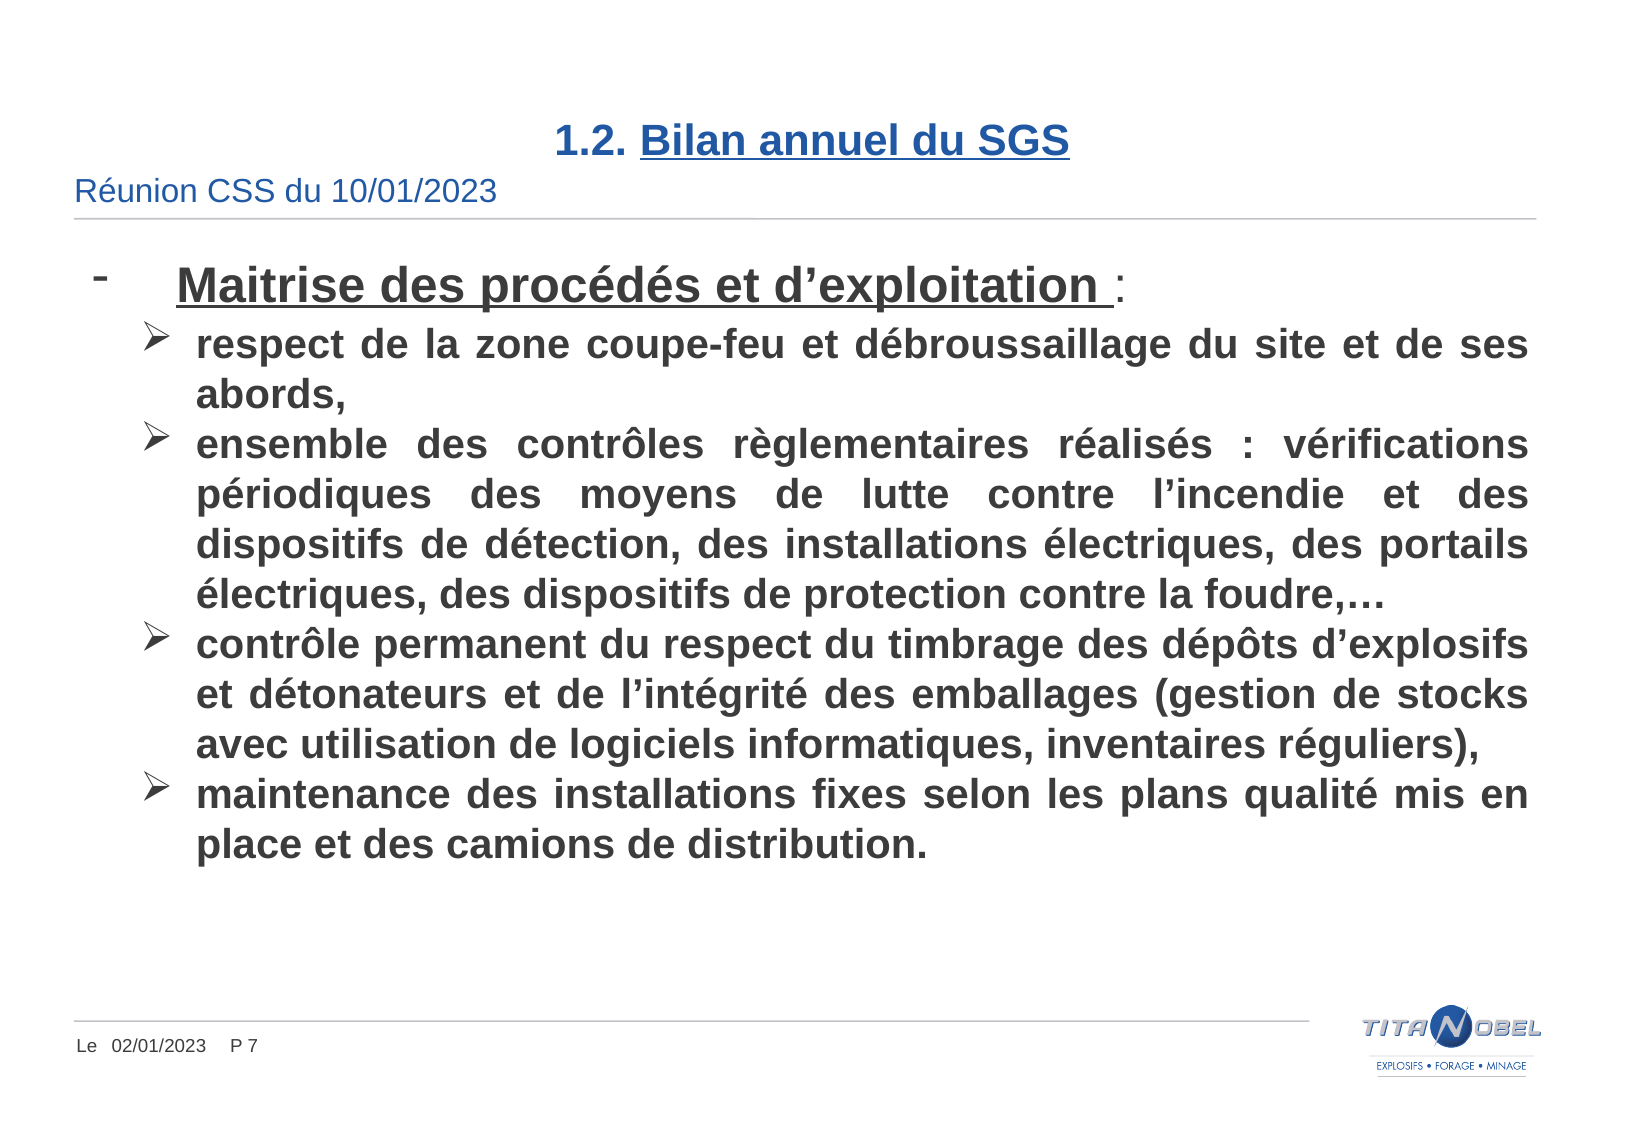

1.2. Bilan annuel du SGS
Réunion CSS du 10/01/2023
Maitrise des procédés et d’exploitation :
respect de la zone coupe-feu et débroussaillage du site et de ses abords,
ensemble des contrôles règlementaires réalisés : vérifications périodiques des moyens de lutte contre l’incendie et des dispositifs de détection, des installations électriques, des portails électriques, des dispositifs de protection contre la foudre,…
contrôle permanent du respect du timbrage des dépôts d’explosifs et détonateurs et de l’intégrité des emballages (gestion de stocks avec utilisation de logiciels informatiques, inventaires réguliers),
maintenance des installations fixes selon les plans qualité mis en place et des camions de distribution.
#
02/01/2023